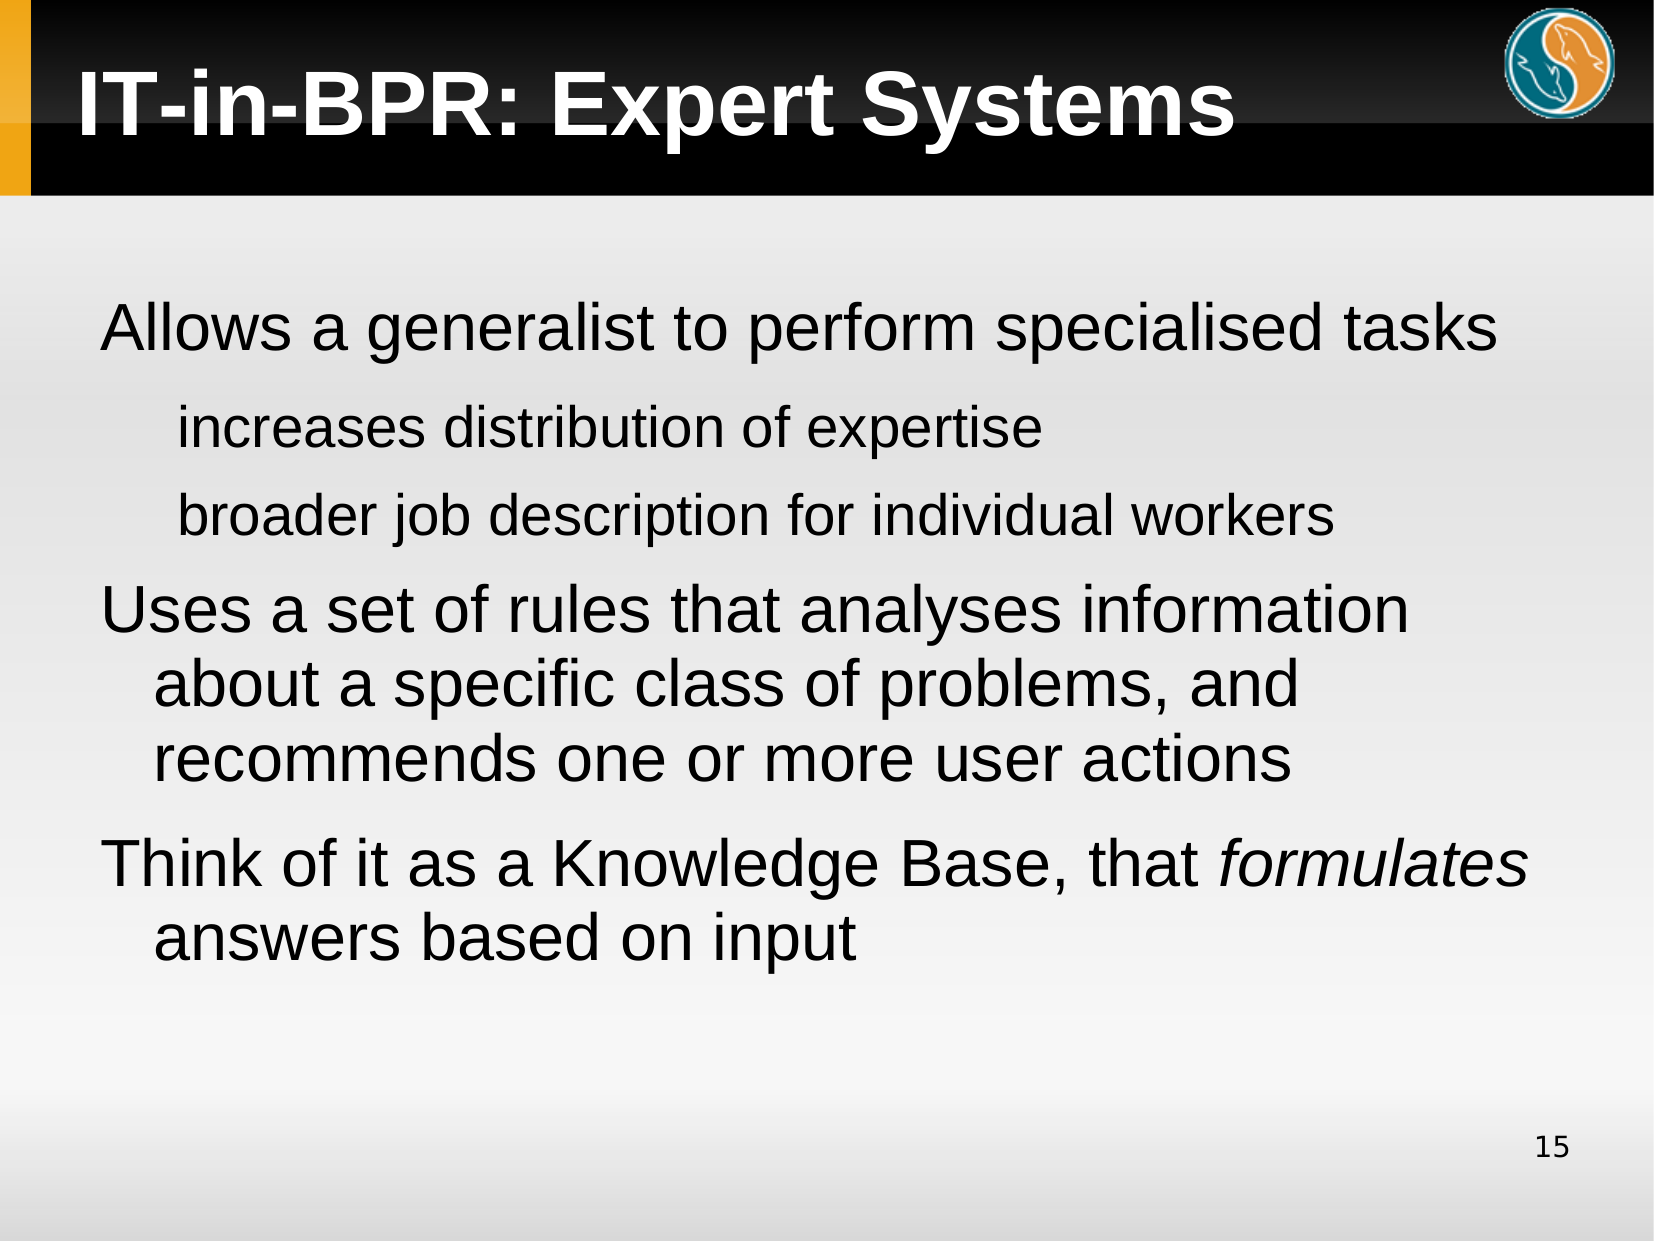

# IT-in-BPR: Expert Systems
Allows a generalist to perform specialised tasks
increases distribution of expertise
broader job description for individual workers
Uses a set of rules that analyses information about a specific class of problems, and recommends one or more user actions
Think of it as a Knowledge Base, that formulates answers based on input
15